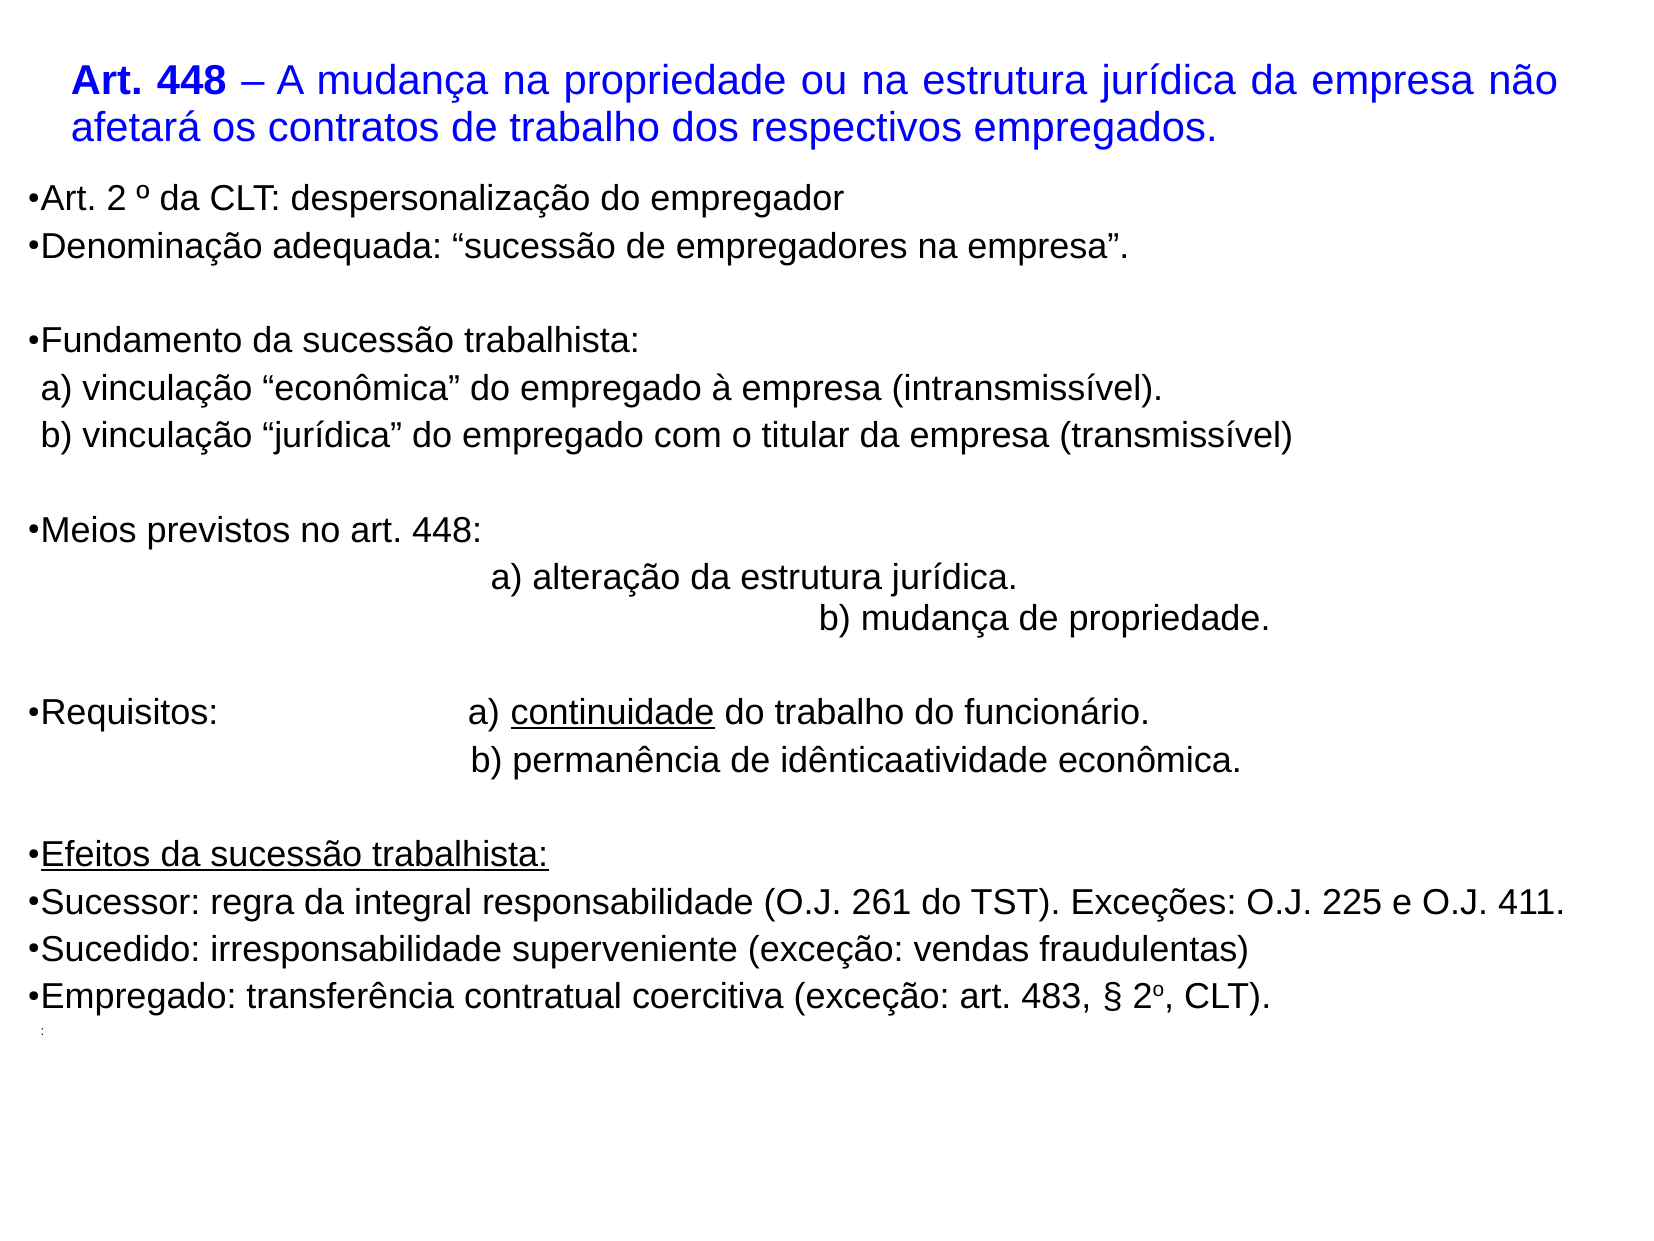

# Art. 448 – A mudança na propriedade ou na estrutura jurídica da empresa não afetará os contratos de trabalho dos respectivos empregados.
Art. 2 º da CLT: despersonalização do empregador
Denominação adequada: “sucessão de empregadores na empresa”.
Fundamento da sucessão trabalhista:
a) vinculação “econômica” do empregado à empresa (intransmissível).
b) vinculação “jurídica” do empregado com o titular da empresa (transmissível)
Meios previstos no art. 448:
 a) alteração da estrutura jurídica. b) mudança de propriedade.
Requisitos: a) continuidade do trabalho do funcionário.
 b) permanência de idênticaatividade econômica.
Efeitos da sucessão trabalhista:
Sucessor: regra da integral responsabilidade (O.J. 261 do TST). Exceções: O.J. 225 e O.J. 411.
Sucedido: irresponsabilidade superveniente (exceção: vendas fraudulentas)
Empregado: transferência contratual coercitiva (exceção: art. 483, § 2o, CLT).
: